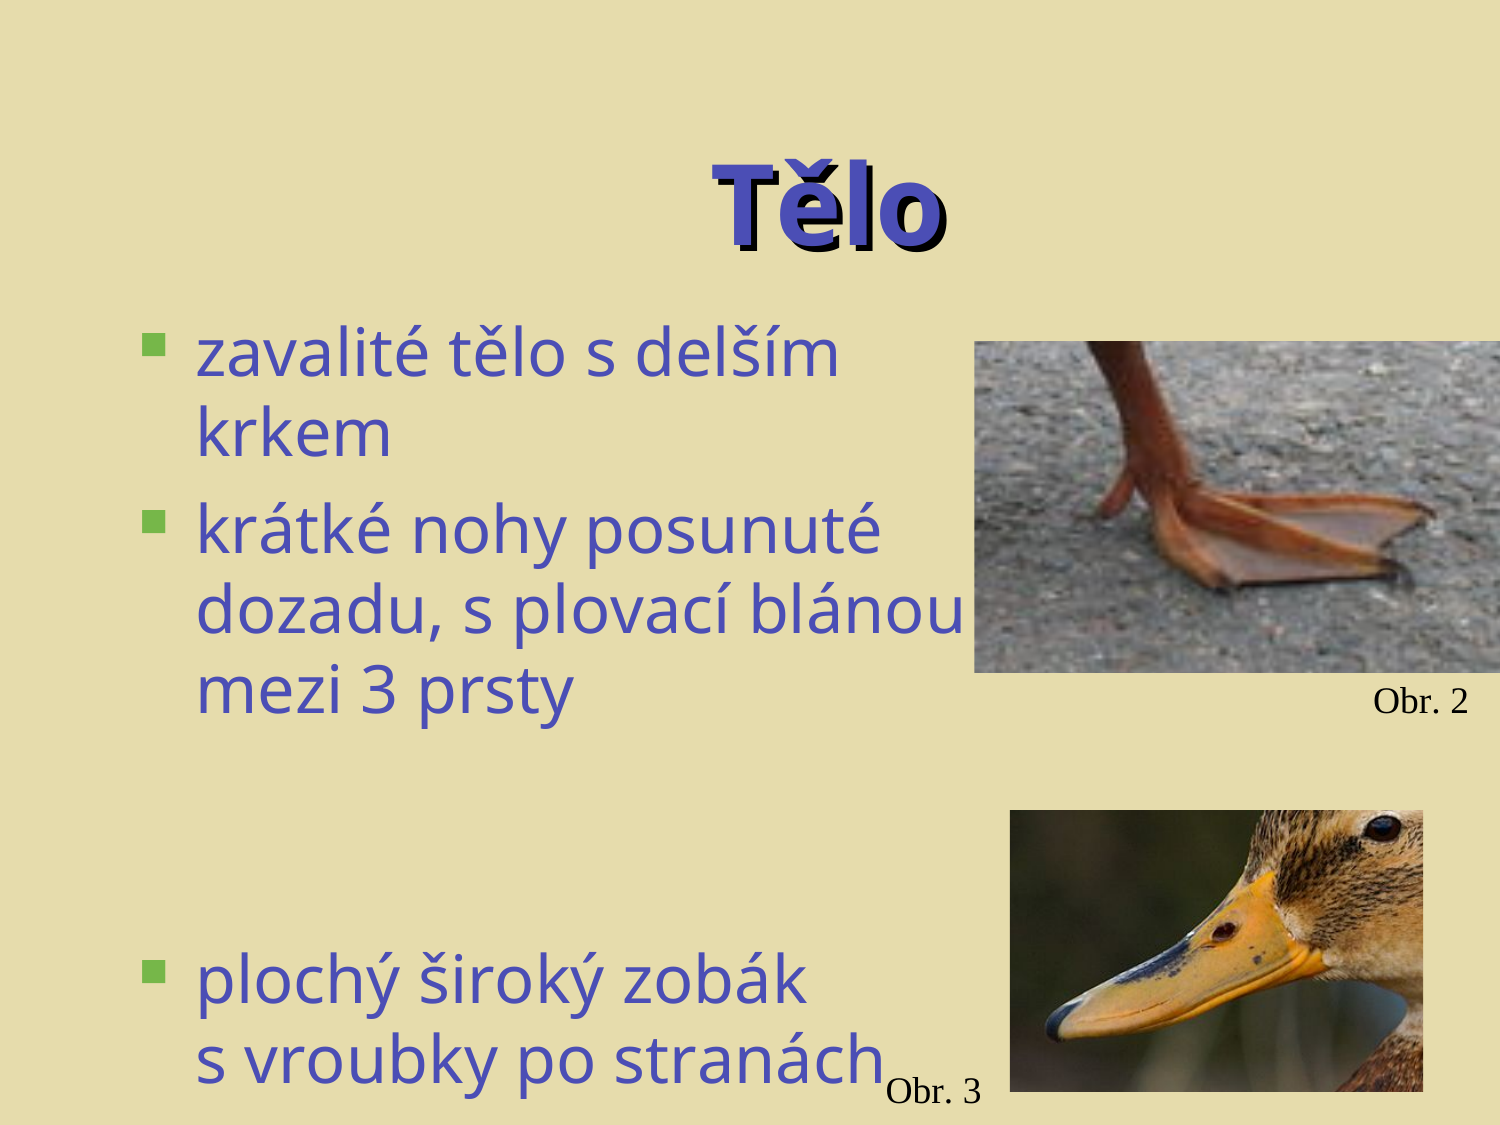

# Tělo
zavalité tělo s delším krkem
krátké nohy posunuté dozadu, s plovací blánou mezi 3 prsty
plochý široký zobák
s vroubky po stranách
Obr. 2
 Obr. 3